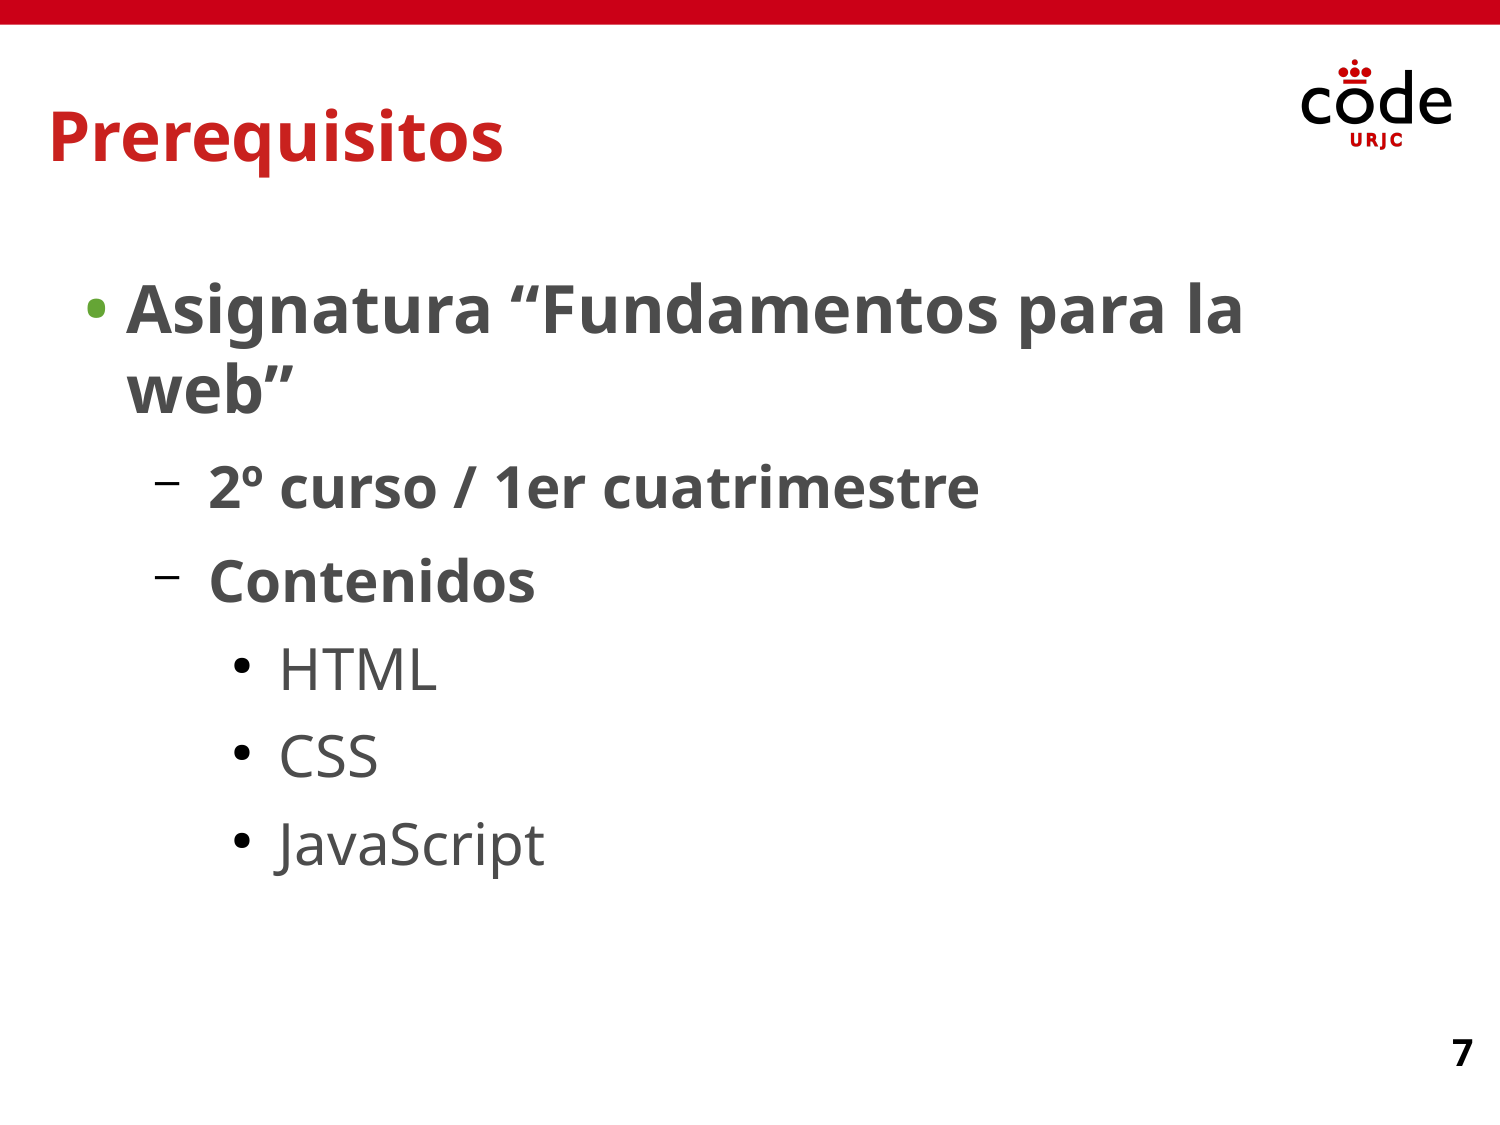

# Prerequisitos
Asignatura “Fundamentos para la web”
2º curso / 1er cuatrimestre
Contenidos
HTML
CSS
JavaScript
7